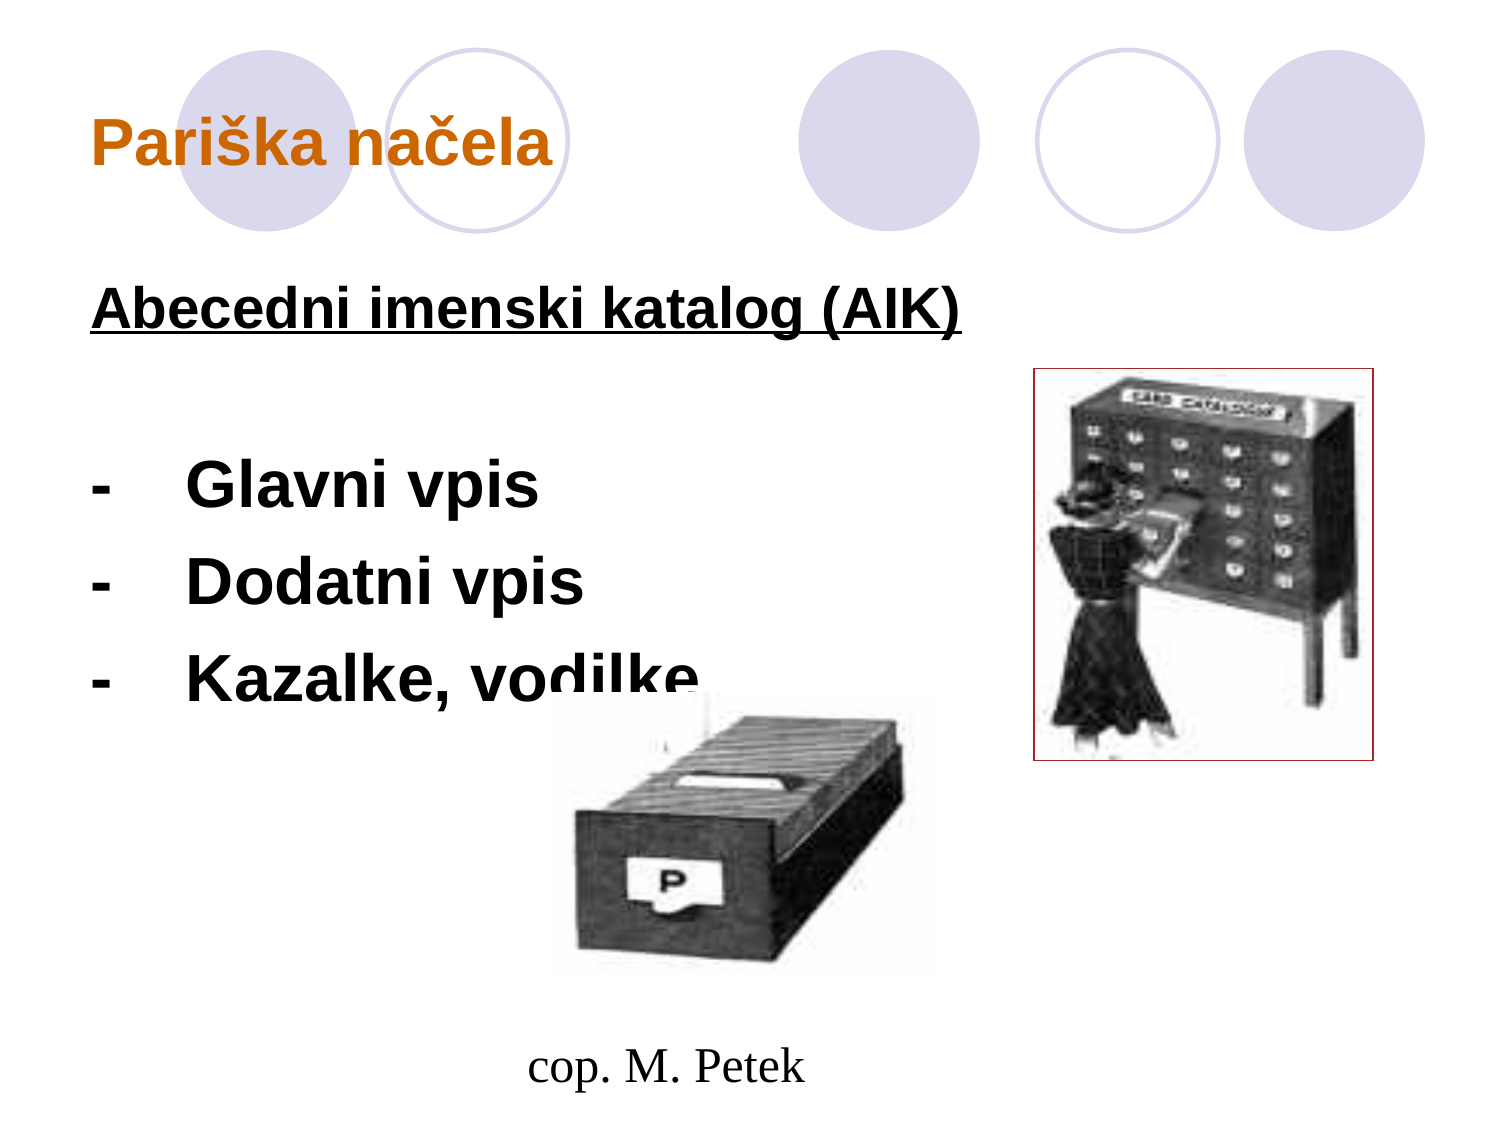

# Pariška načela
Abecedni imenski katalog (AIK)
- Glavni vpis
- Dodatni vpis
- Kazalke, vodilke
cop. M. Petek